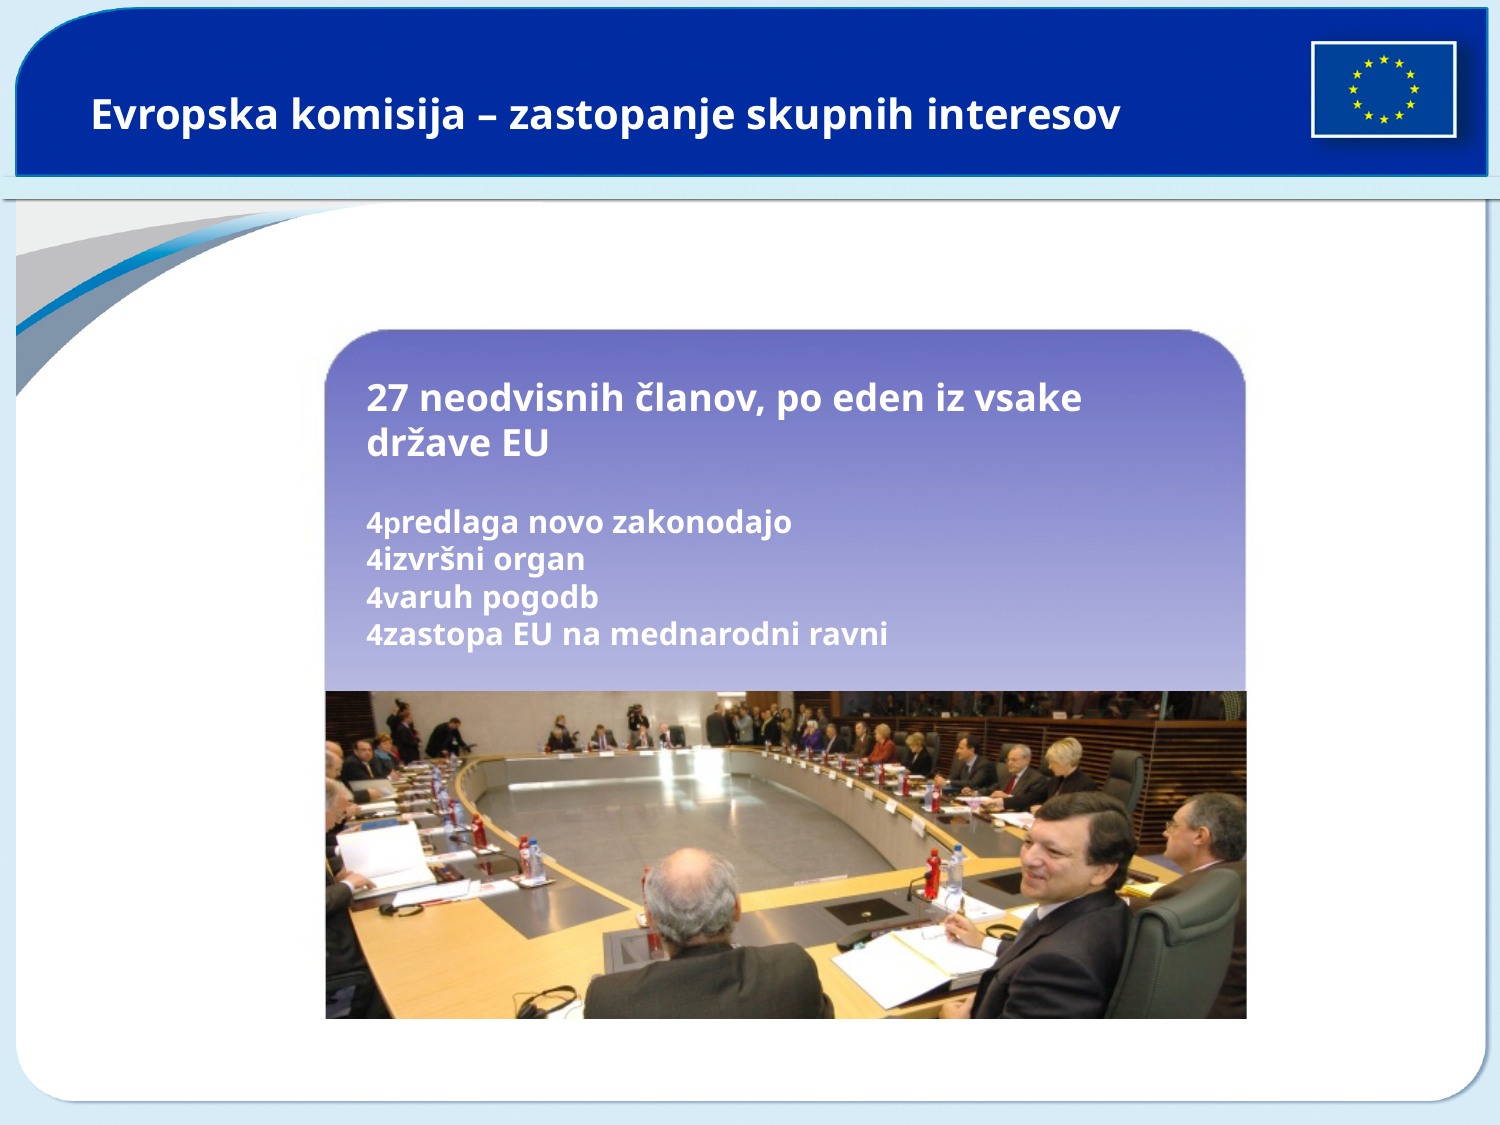

# Evropska komisija – zastopanje skupnih interesov
27 neodvisnih članov, po eden iz vsake države EU
4predlaga novo zakonodajo
4izvršni organ
4varuh pogodb
4zastopa EU na mednarodni ravni